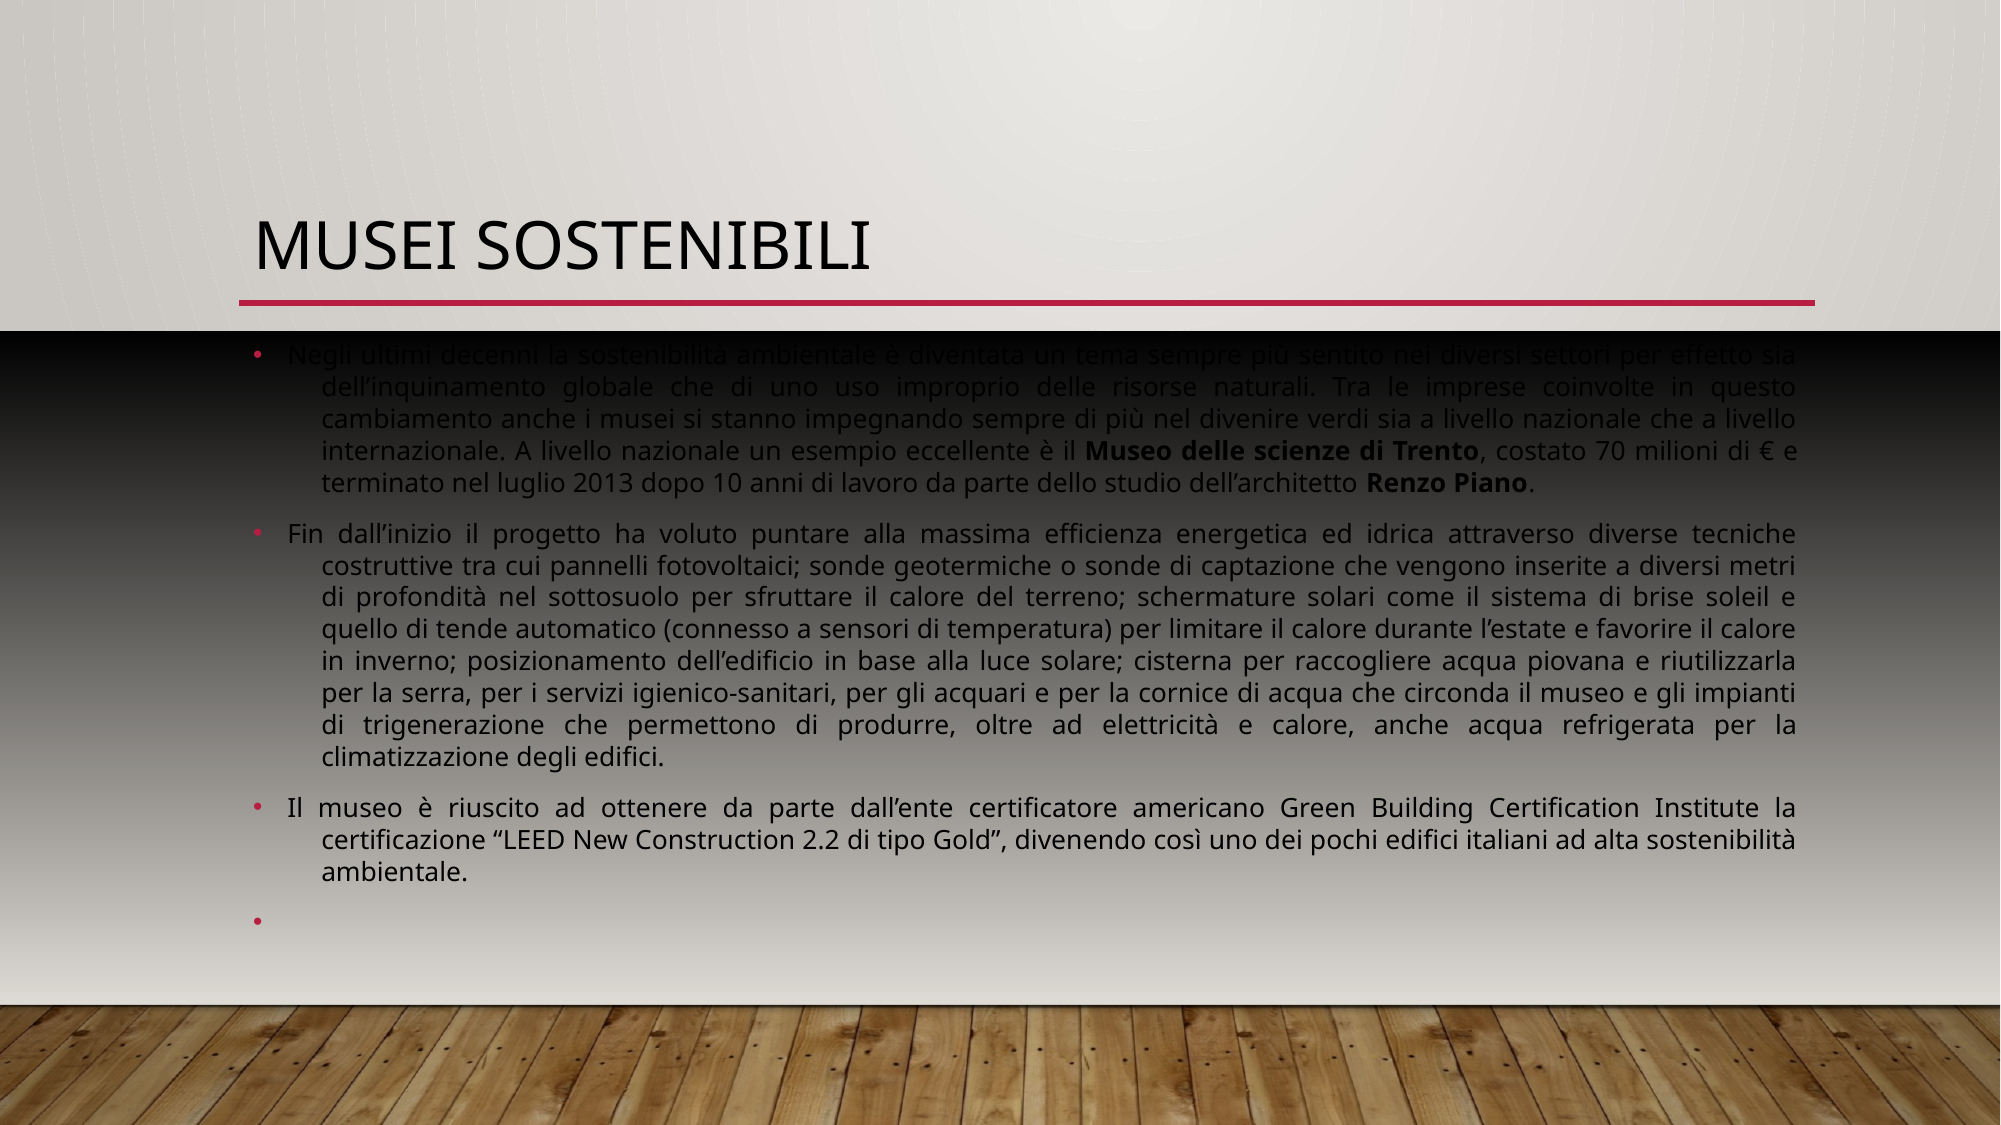

# Musei sostenibili
Negli ultimi decenni la sostenibilità ambientale è diventata un tema sempre più sentito nei diversi settori per effetto sia dell’inquinamento globale che di uno uso improprio delle risorse naturali. Tra le imprese coinvolte in questo cambiamento anche i musei si stanno impegnando sempre di più nel divenire verdi sia a livello nazionale che a livello internazionale. A livello nazionale un esempio eccellente è il Museo delle scienze di Trento, costato 70 milioni di € e terminato nel luglio 2013 dopo 10 anni di lavoro da parte dello studio dell’architetto Renzo Piano.
Fin dall’inizio il progetto ha voluto puntare alla massima efficienza energetica ed idrica attraverso diverse tecniche costruttive tra cui pannelli fotovoltaici; sonde geotermiche o sonde di captazione che vengono inserite a diversi metri di profondità nel sottosuolo per sfruttare il calore del terreno; schermature solari come il sistema di brise soleil e quello di tende automatico (connesso a sensori di temperatura) per limitare il calore durante l’estate e favorire il calore in inverno; posizionamento dell’edificio in base alla luce solare; cisterna per raccogliere acqua piovana e riutilizzarla per la serra, per i servizi igienico-sanitari, per gli acquari e per la cornice di acqua che circonda il museo e gli impianti di trigenerazione che permettono di produrre, oltre ad elettricità e calore, anche acqua refrigerata per la climatizzazione degli edifici.
Il museo è riuscito ad ottenere da parte dall’ente certificatore americano Green Building Certification Institute la certificazione “LEED New Construction 2.2 di tipo Gold”, divenendo così uno dei pochi edifici italiani ad alta sostenibilità ambientale.